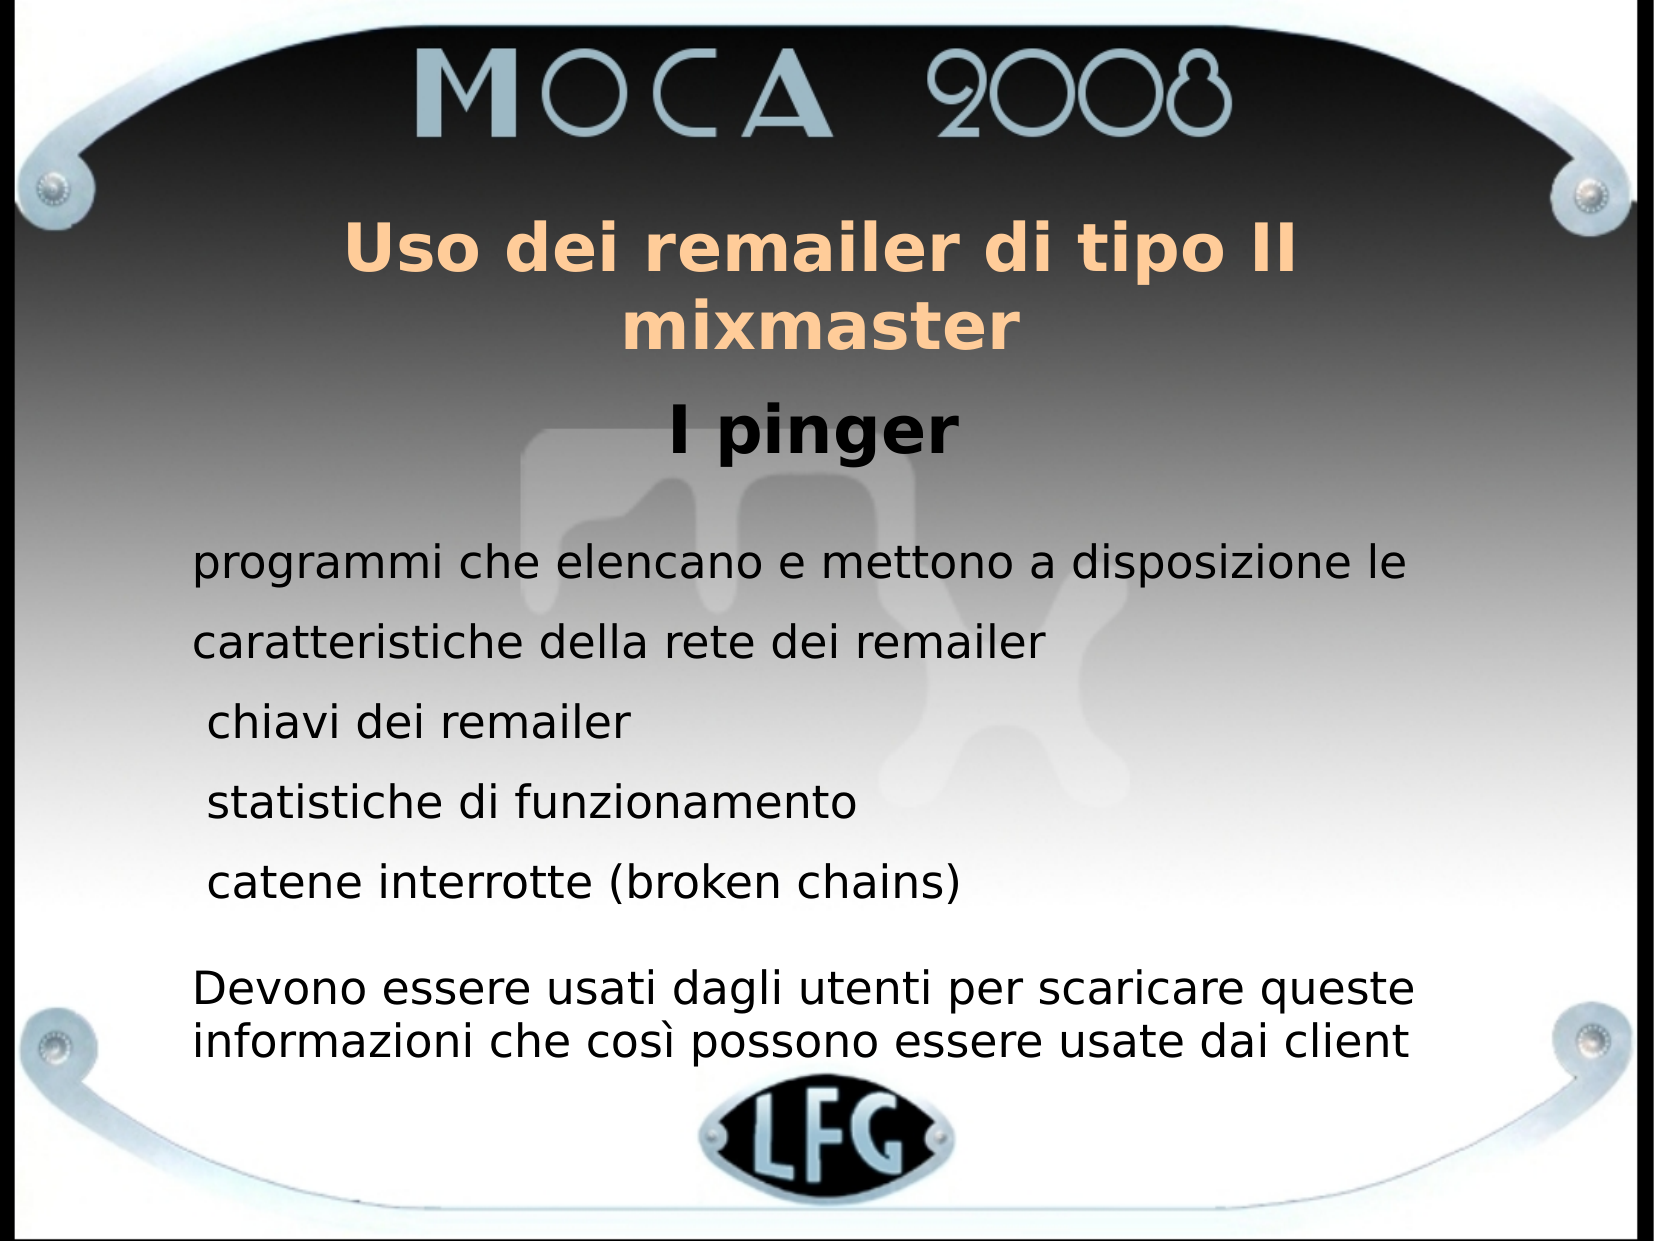

# Uso dei remailer di tipo II mixmaster
I pinger
programmi che elencano e mettono a disposizione le caratteristiche della rete dei remailer
 chiavi dei remailer
 statistiche di funzionamento
 catene interrotte (broken chains)
Devono essere usati dagli utenti per scaricare queste informazioni che così possono essere usate dai client